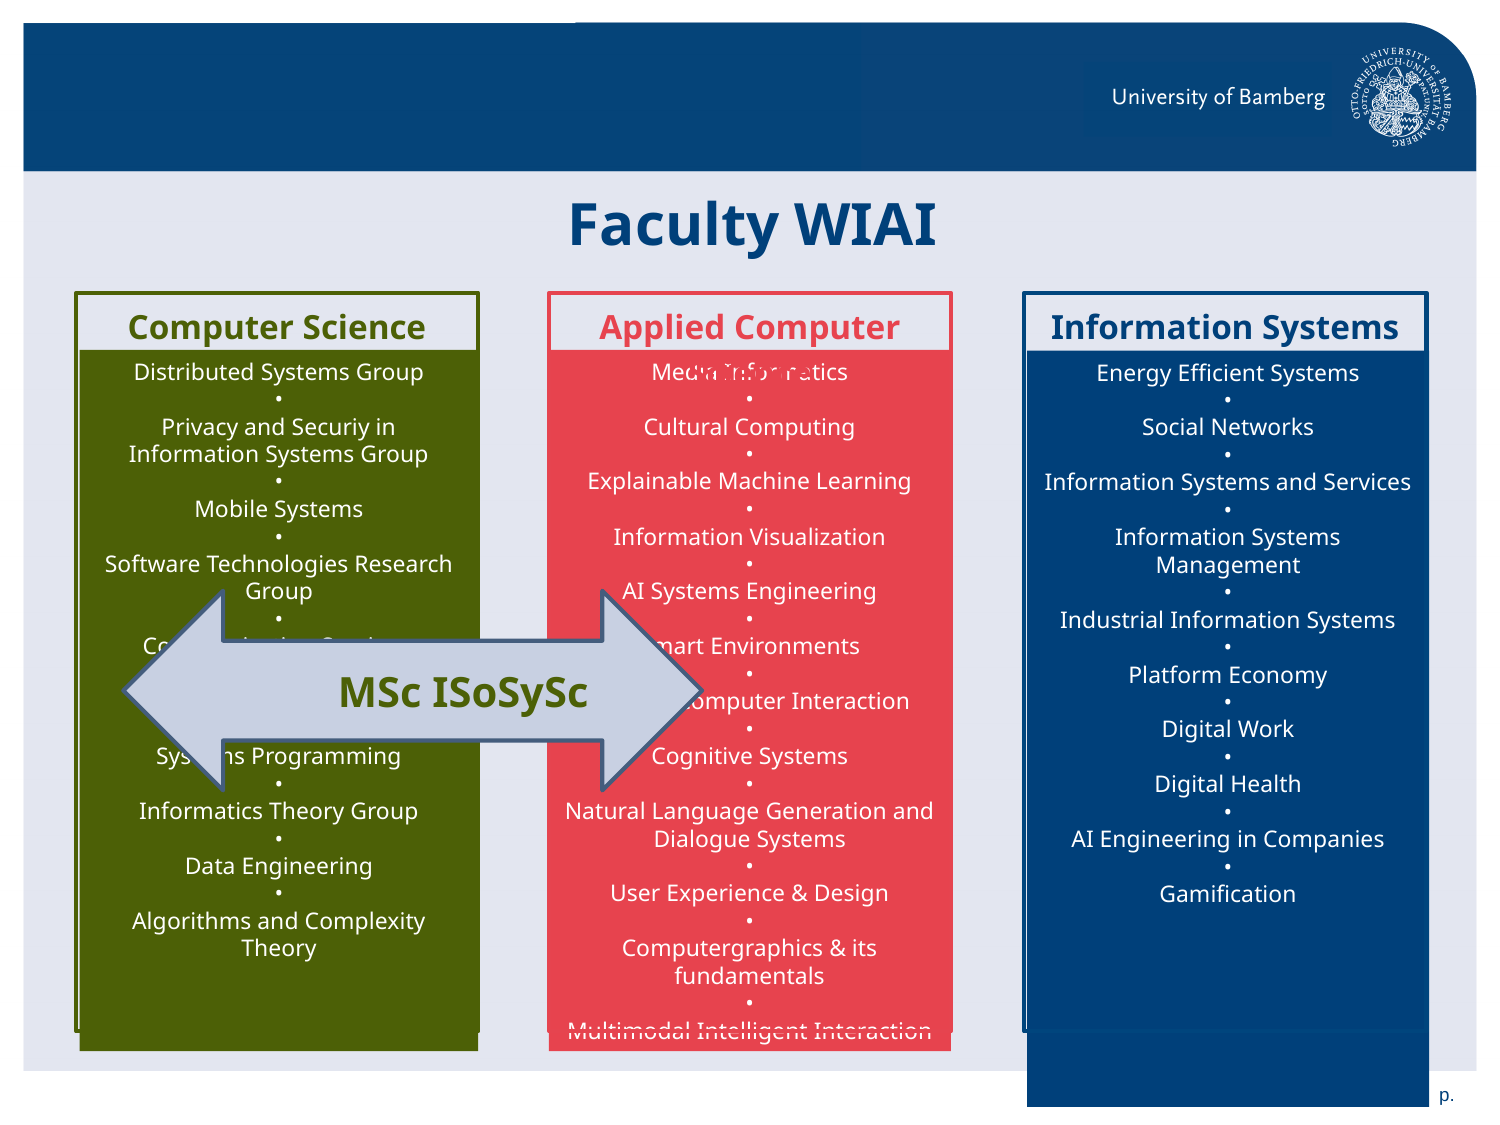

# Faculty WIAI
Computer Science
Applied Computer Science
Information Systems
Distributed Systems Group
•
Privacy and Securiy in Information Systems Group
•
Mobile Systems
•
Software Technologies Research Group
•
Communication Services, Telecomm. Systems and Computer Networks
•
Systems Programming
•
Informatics Theory Group
•
Data Engineering
•
Algorithms and Complexity Theory
Media Informatics
•
Cultural Computing
•
Explainable Machine Learning
•
Information Visualization
•
AI Systems Engineering
•
Smart Environments
•
Human-Computer Interaction
•
Cognitive Systems
•
Natural Language Generation and Dialogue Systems
•
User Experience & Design
•
Computergraphics & its fundamentals
•
Multimodal Intelligent Interaction
Energy Efficient Systems
•
Social Networks
•
Information Systems and Services
•
Information Systems Management
•
Industrial Information Systems
•
Platform Economy
•
Digital Work
•
Digital Health
•
AI Engineering in Companies
•
Gamification
MSc ISoSySc